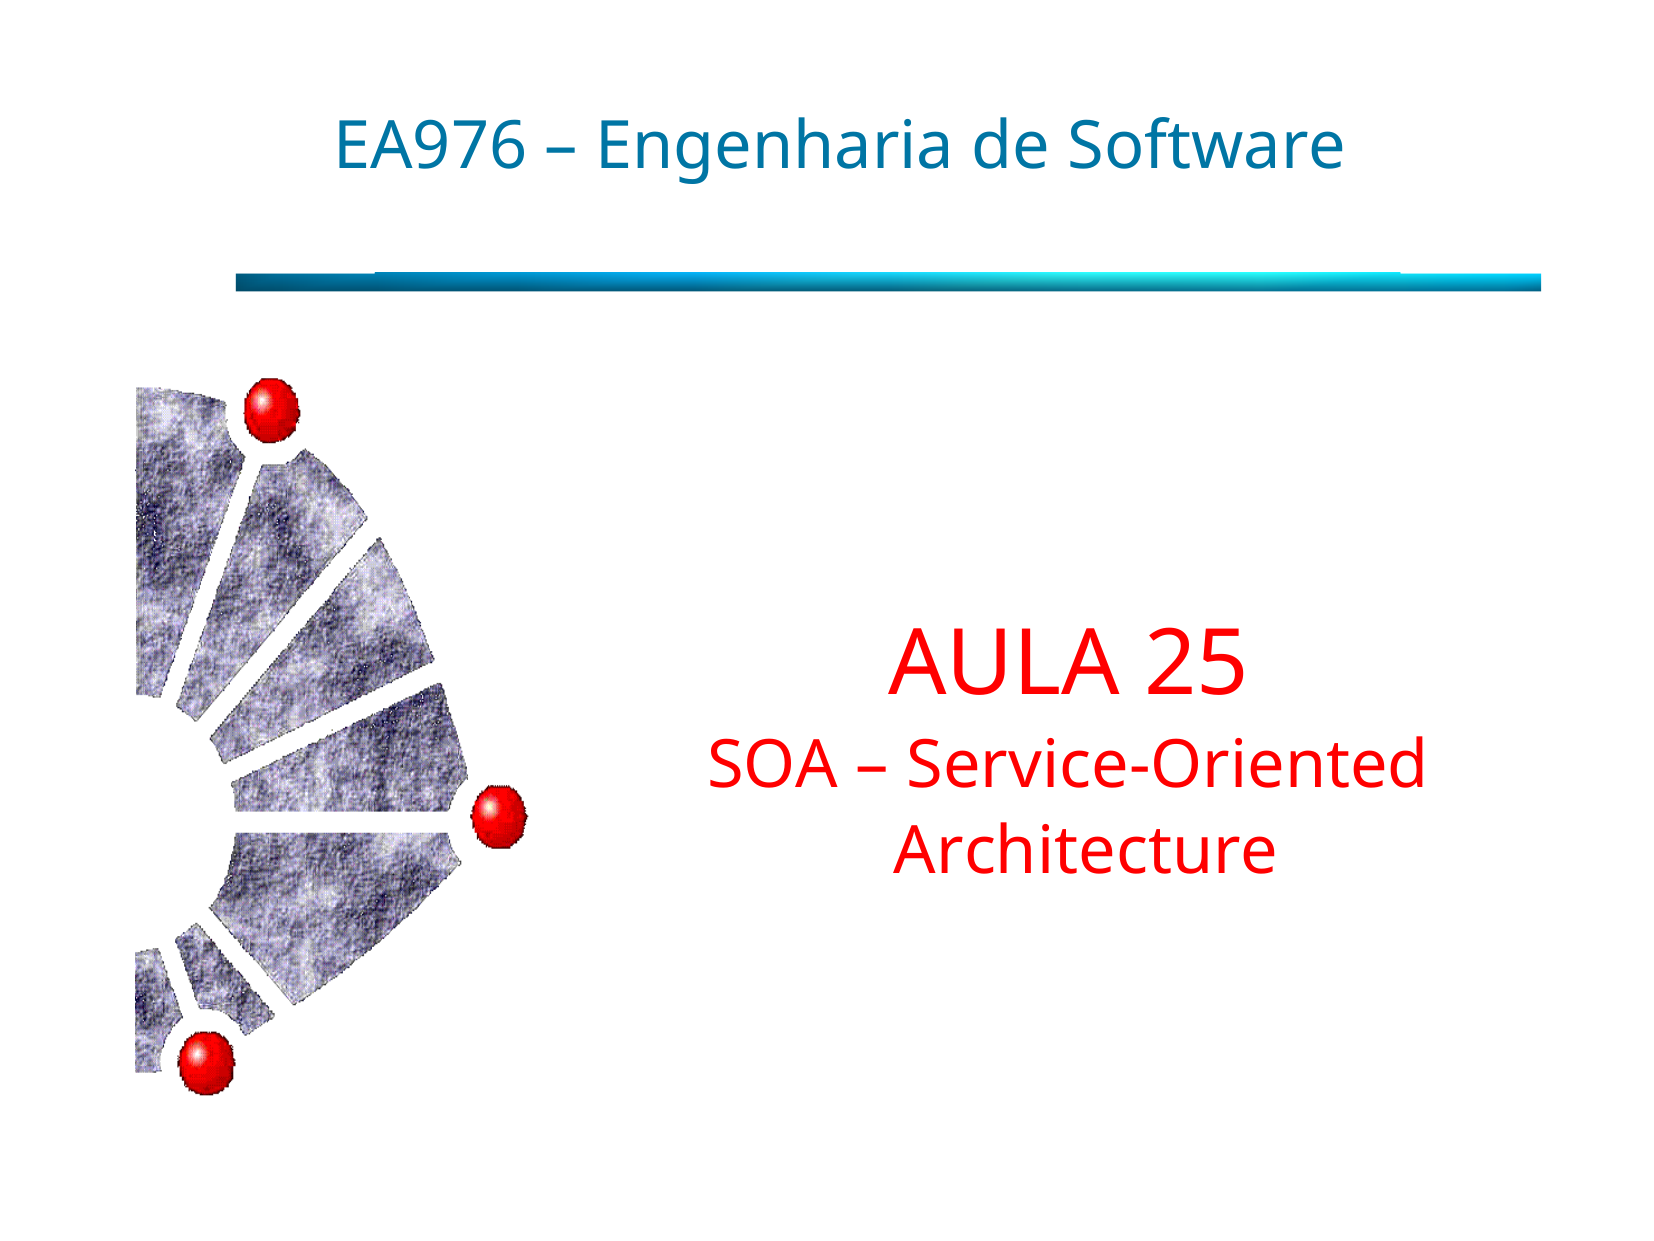

# EA976 – Engenharia de Software
AULA 25
SOA – Service-Oriented Architecture